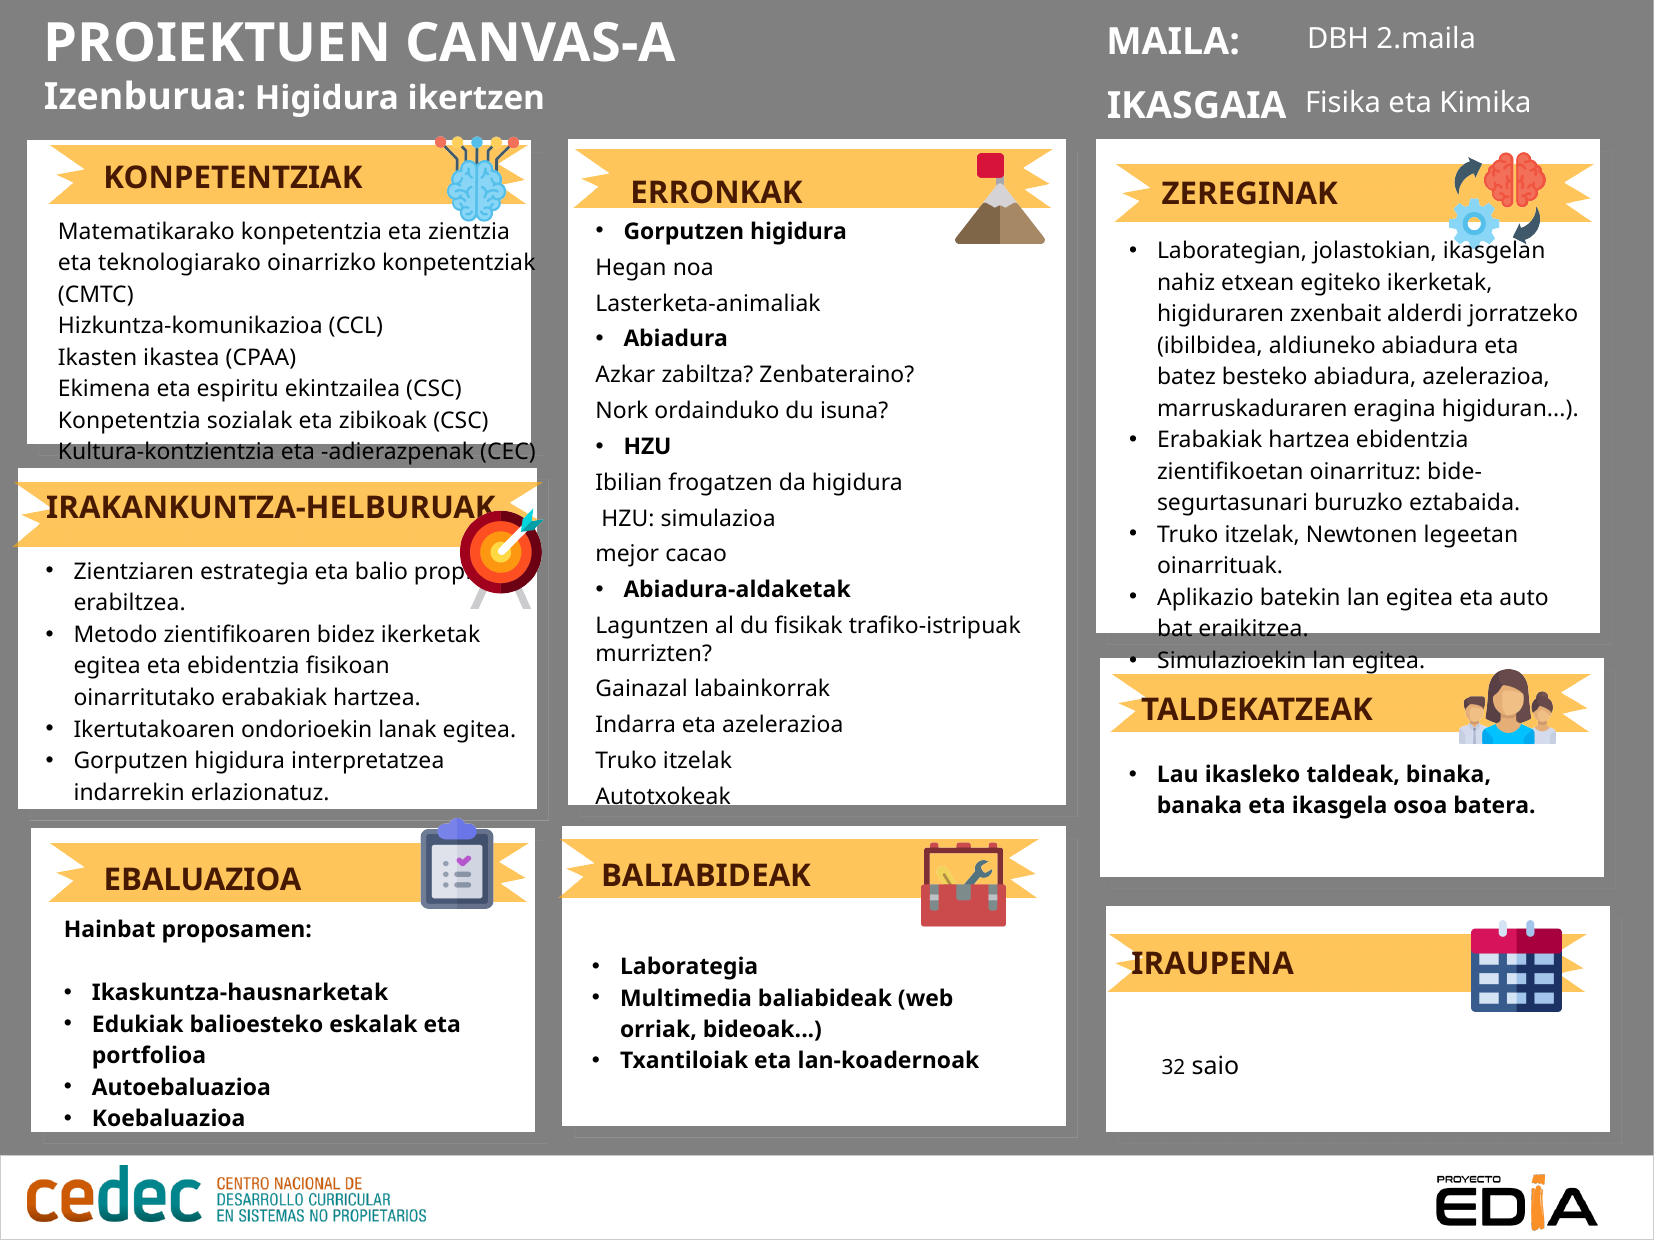

PROIEKTUEN CANVAS-A
Izenburua: Higidura ikertzen
MAILA:
DBH 2.maila
IKASGAIA
 Fisika eta Kimika
KONPETENTZIAK
ERRONKAK
ZEREGINAK
Matematikarako konpetentzia eta zientzia eta teknologiarako oinarrizko konpetentziak (CMTC)
Hizkuntza-komunikazioa (CCL)
Ikasten ikastea (CPAA)
Ekimena eta espiritu ekintzailea (CSC)
Konpetentzia sozialak eta zibikoak (CSC)
Kultura-kontzientzia eta -adierazpenak (CEC)
Gorputzen higidura
Hegan noa
Lasterketa-animaliak
Abiadura
Azkar zabiltza? Zenbateraino?
Nork ordainduko du isuna?
HZU
Ibilian frogatzen da higidura
 HZU: simulazioa
mejor cacao
Abiadura-aldaketak
Laguntzen al du fisikak trafiko-istripuak murrizten?
Gainazal labainkorrak
Indarra eta azelerazioa
Truko itzelak
Autotxokeak
Laborategian, jolastokian, ikasgelan nahiz etxean egiteko ikerketak, higiduraren zxenbait alderdi jorratzeko (ibilbidea, aldiuneko abiadura eta batez besteko abiadura, azelerazioa, marruskaduraren eragina higiduran...).
Erabakiak hartzea ebidentzia zientifikoetan oinarrituz: bide-segurtasunari buruzko eztabaida.
Truko itzelak, Newtonen legeetan oinarrituak.
Aplikazio batekin lan egitea eta auto bat eraikitzea.
Simulazioekin lan egitea.
IRAKANKUNTZA-HELBURUAK
Zientziaren estrategia eta balio propioak erabiltzea.
Metodo zientifikoaren bidez ikerketak egitea eta ebidentzia fisikoan oinarritutako erabakiak hartzea.
Ikertutakoaren ondorioekin lanak egitea.
Gorputzen higidura interpretatzea indarrekin erlazionatuz.
TALDEKATZEAK
Lau ikasleko taldeak, binaka, banaka eta ikasgela osoa batera.
BALIABIDEAK
EBALUAZIOA
Hainbat proposamen:
Ikaskuntza-hausnarketak
Edukiak balioesteko eskalak eta portfolioa
Autoebaluazioa
Koebaluazioa
IRAUPENA
Laborategia
Multimedia baliabideak (web orriak, bideoak...)
Txantiloiak eta lan-koadernoak
32 saio